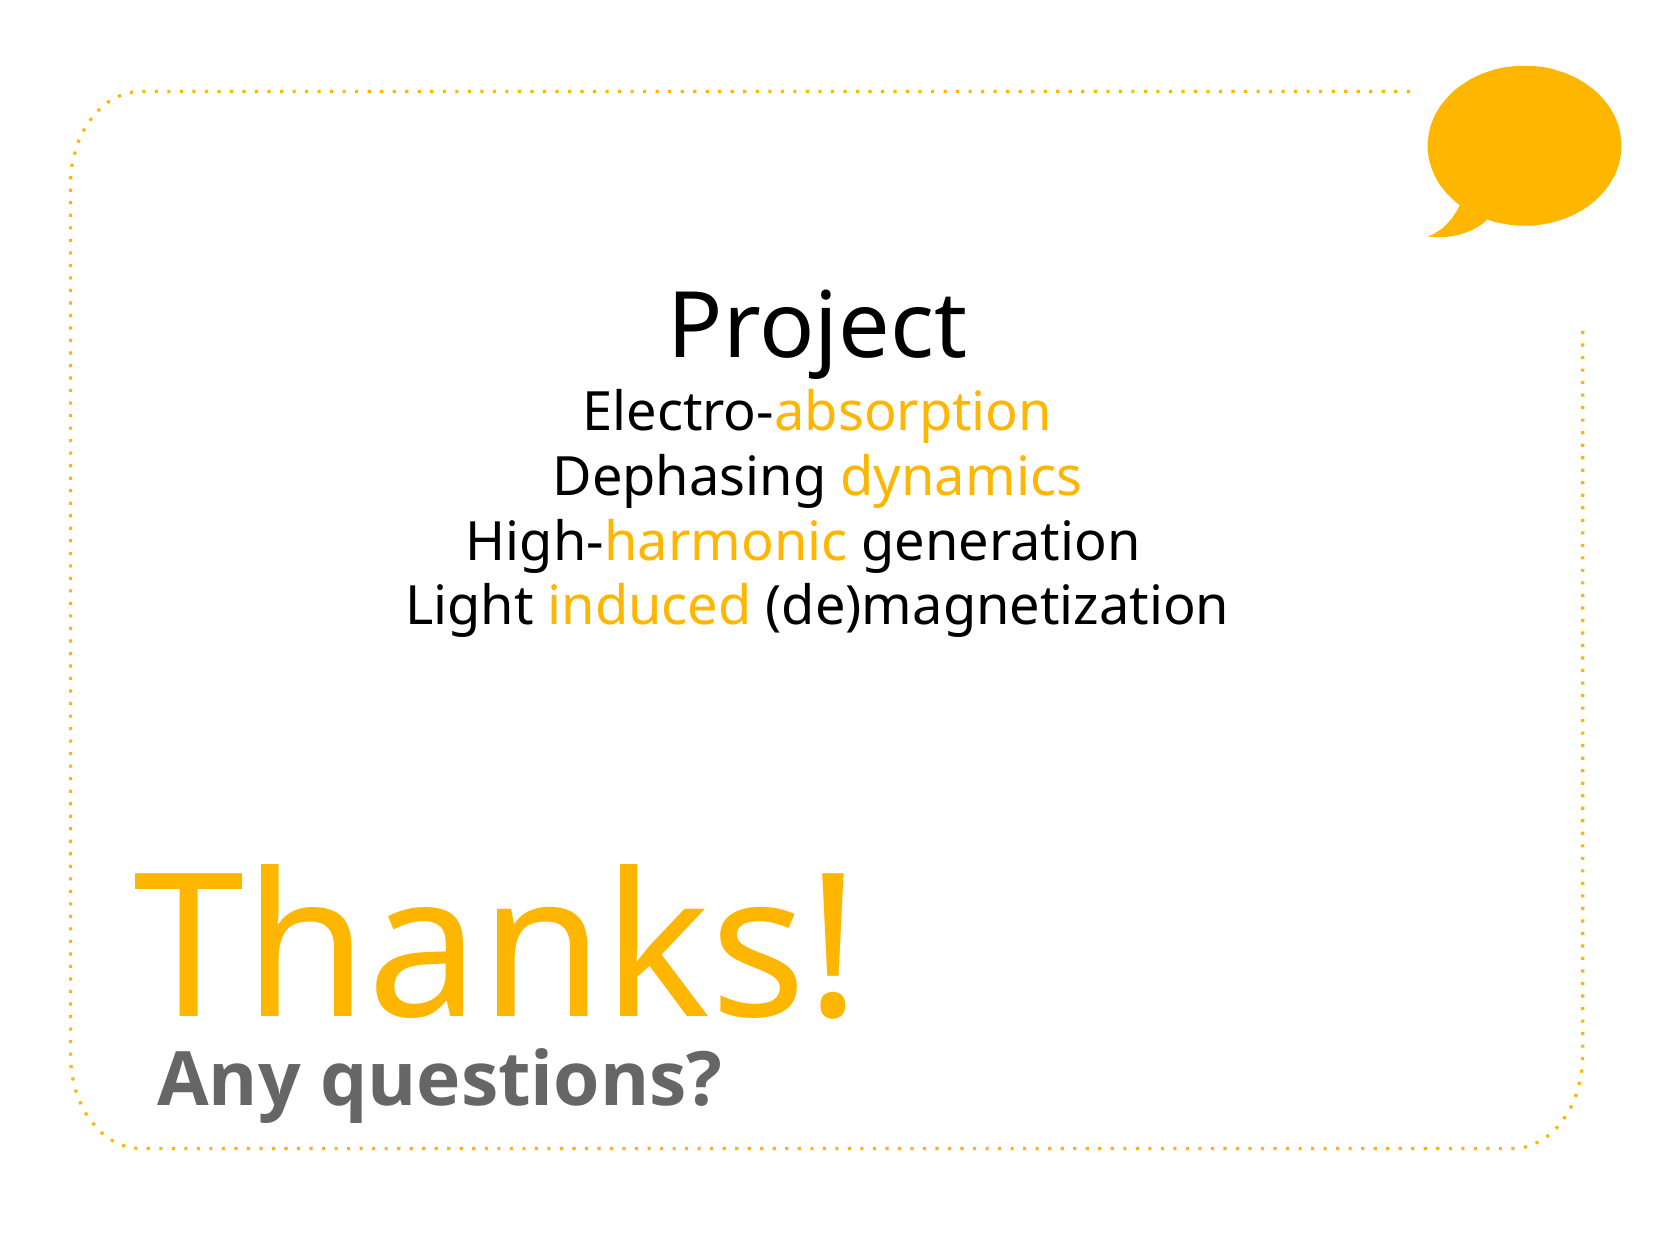

Project
Electro-absorption
Dephasing dynamics
High-harmonic generation
Light induced (de)magnetization
# Thanks!
Any questions?